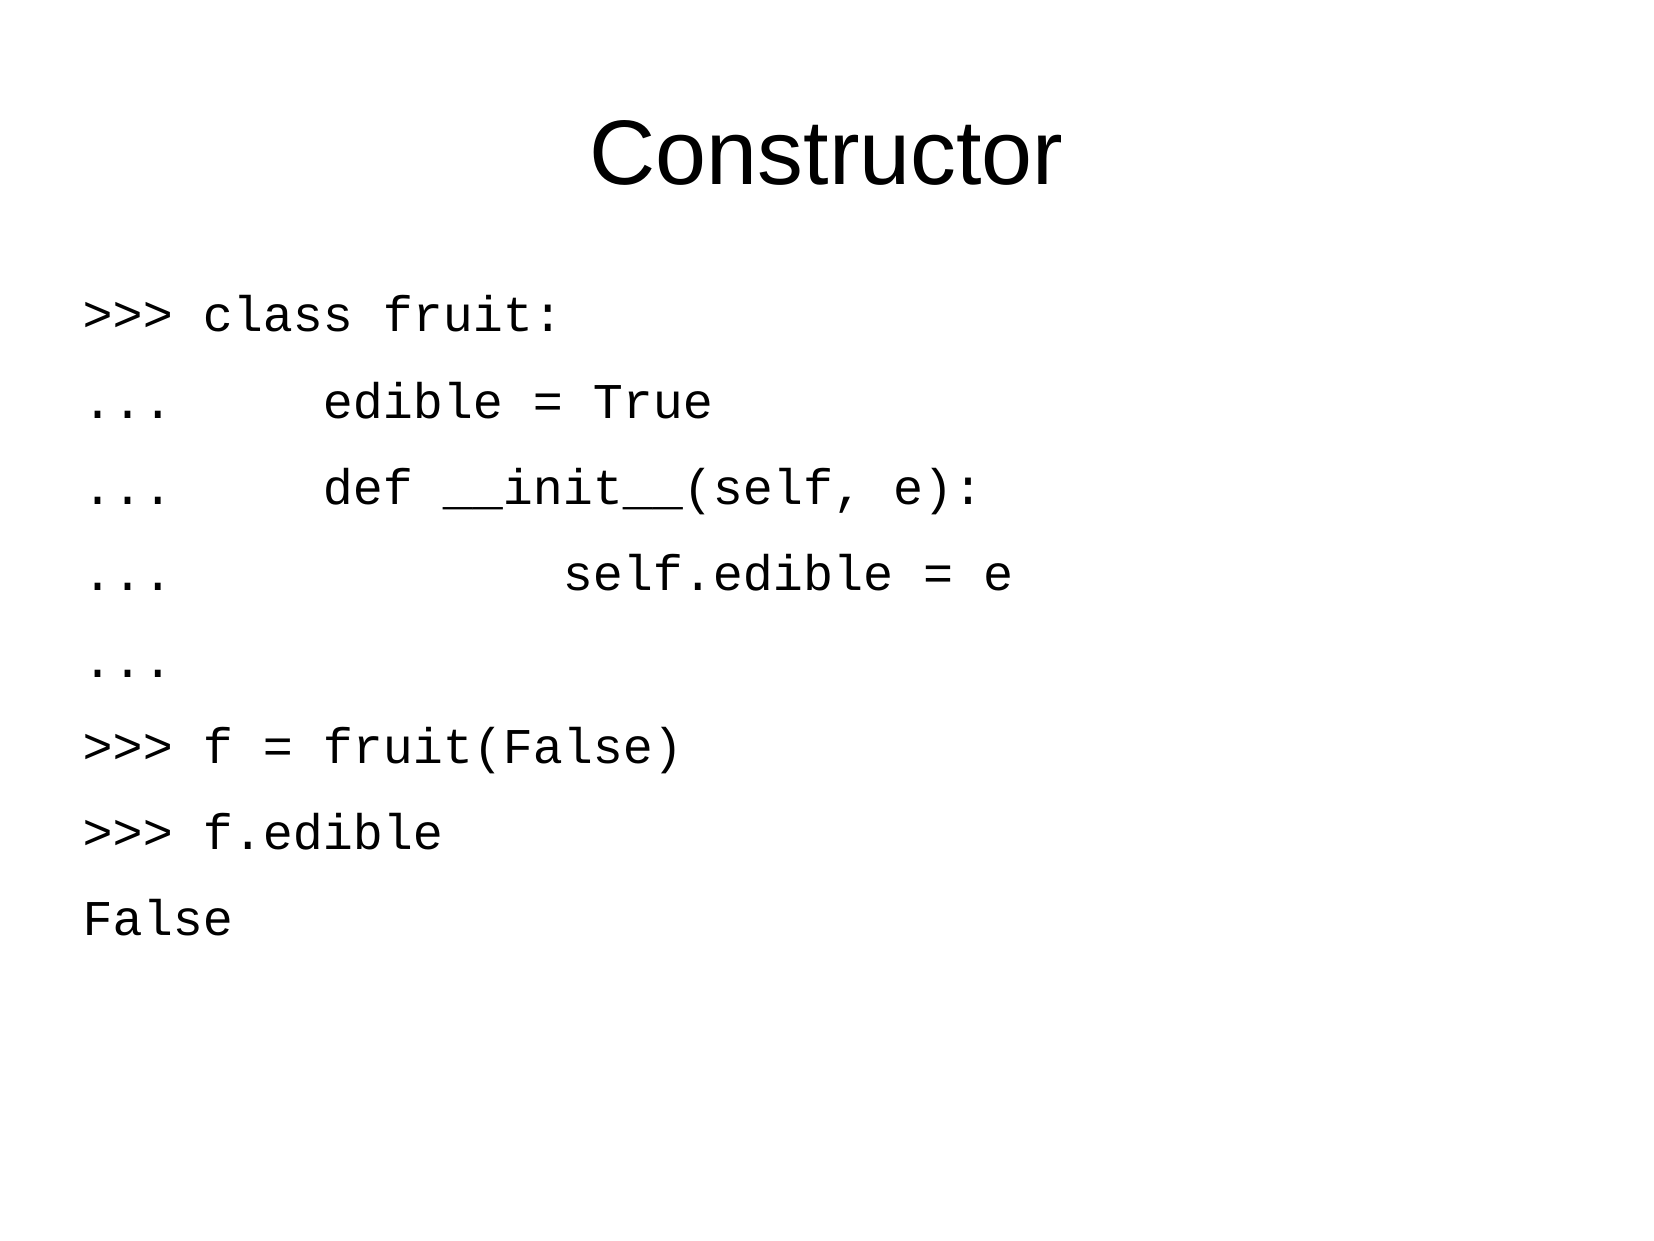

# Constructor
>>> class fruit:
... edible = True
... def __init__(self, e):
... self.edible = e
...
>>> f = fruit(False)
>>> f.edible
False